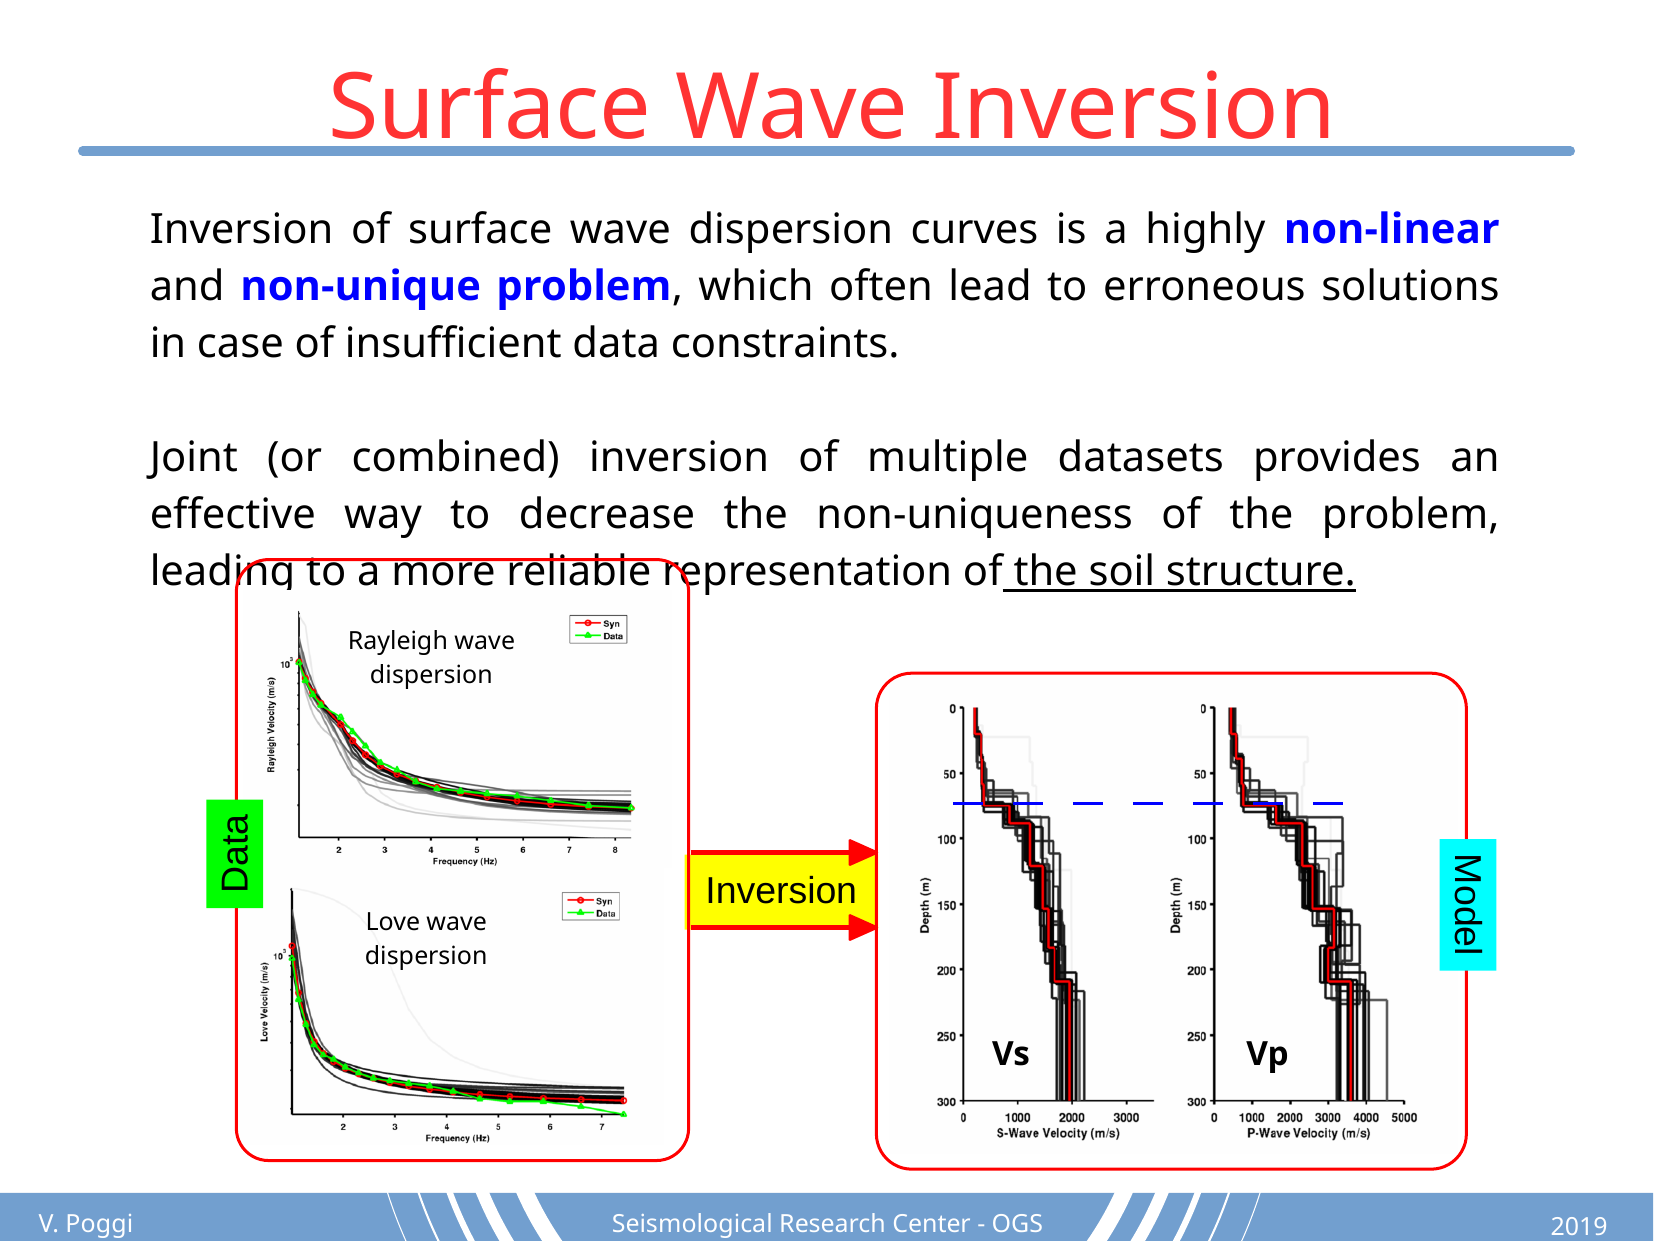

Surface Wave Inversion
Inversion of surface wave dispersion curves is a highly non-linear and non-unique problem, which often lead to erroneous solutions in case of insufficient data constraints.
Joint (or combined) inversion of multiple datasets provides an effective way to decrease the non-uniqueness of the problem, leading to a more reliable representation of the soil structure.
Rayleigh wave
dispersion
Love wave
dispersion
Vs
Vp
Data
Inversion
Model